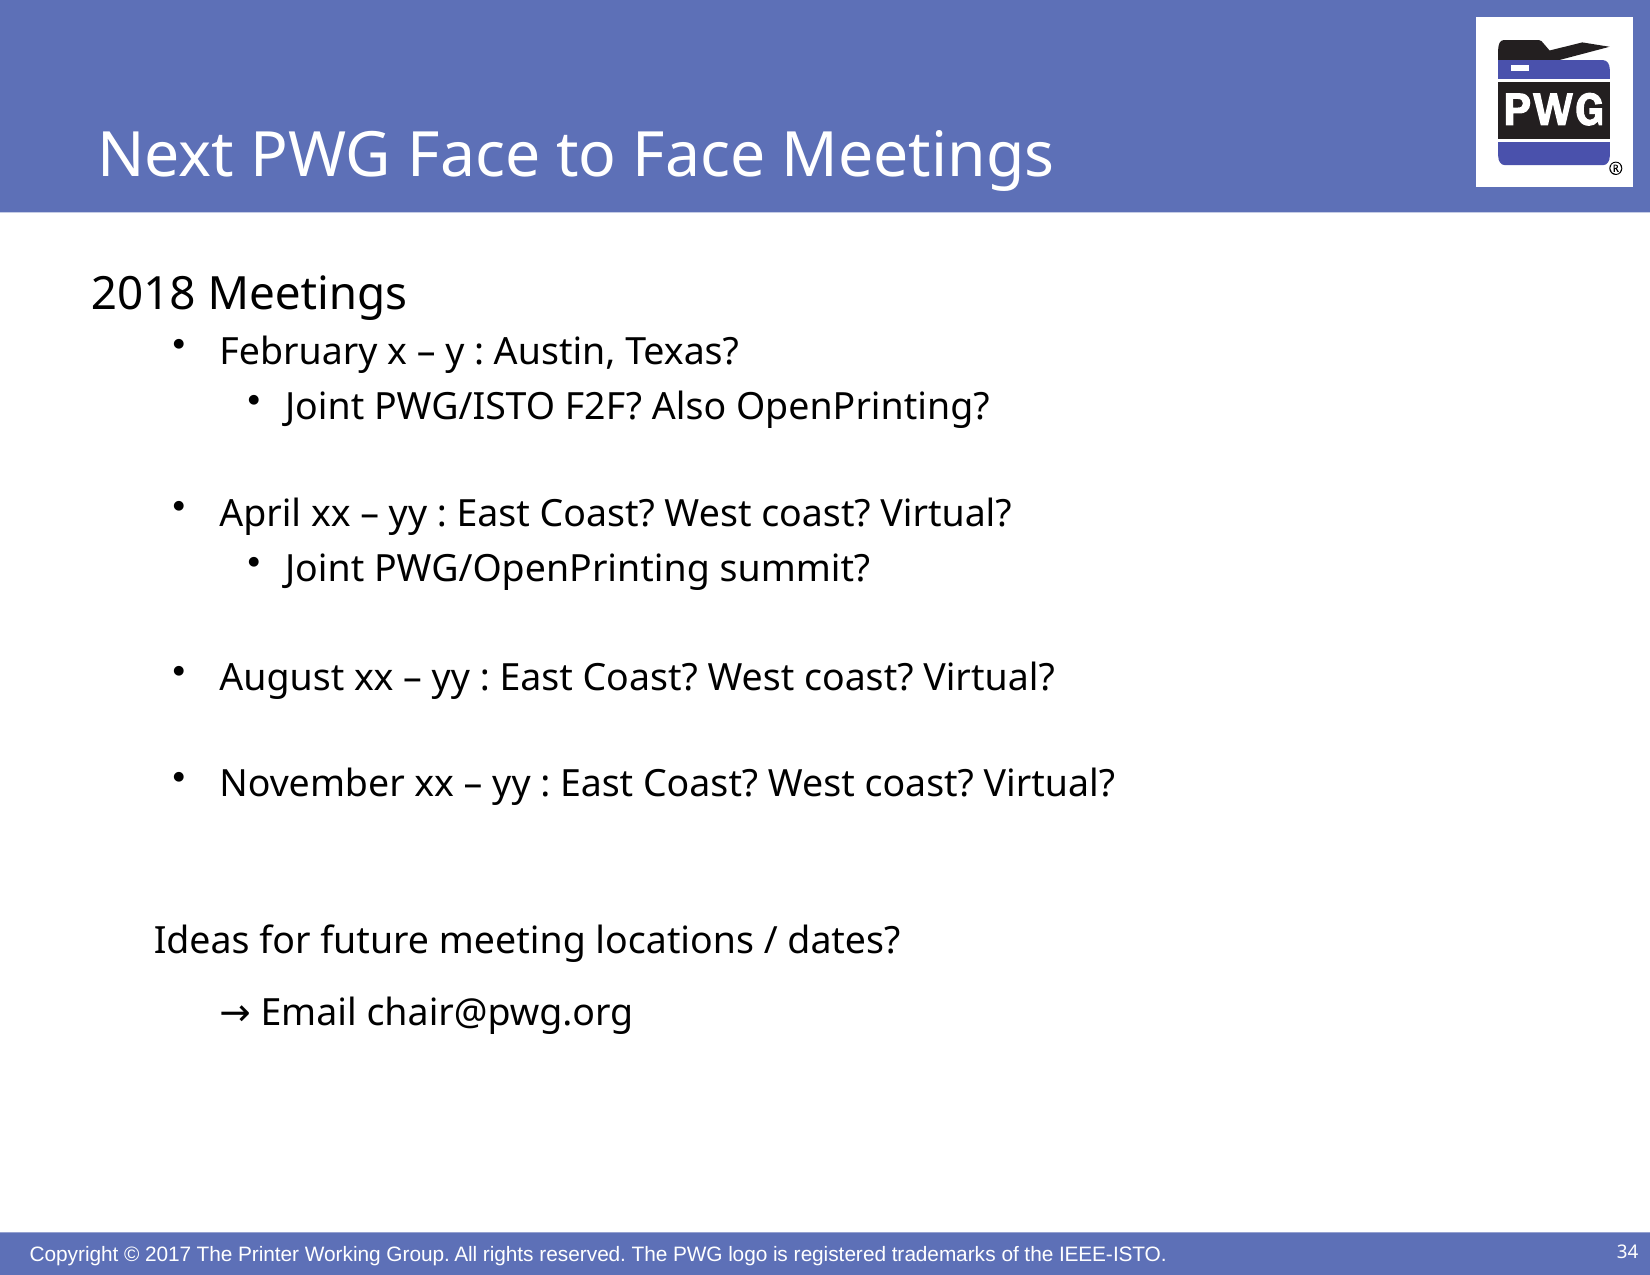

# Next PWG Face to Face Meetings
2018 Meetings
February x – y : Austin, Texas?
Joint PWG/ISTO F2F? Also OpenPrinting?
April xx – yy : East Coast? West coast? Virtual?
Joint PWG/OpenPrinting summit?
August xx – yy : East Coast? West coast? Virtual?
November xx – yy : East Coast? West coast? Virtual?
Ideas for future meeting locations / dates?
→ Email chair@pwg.org